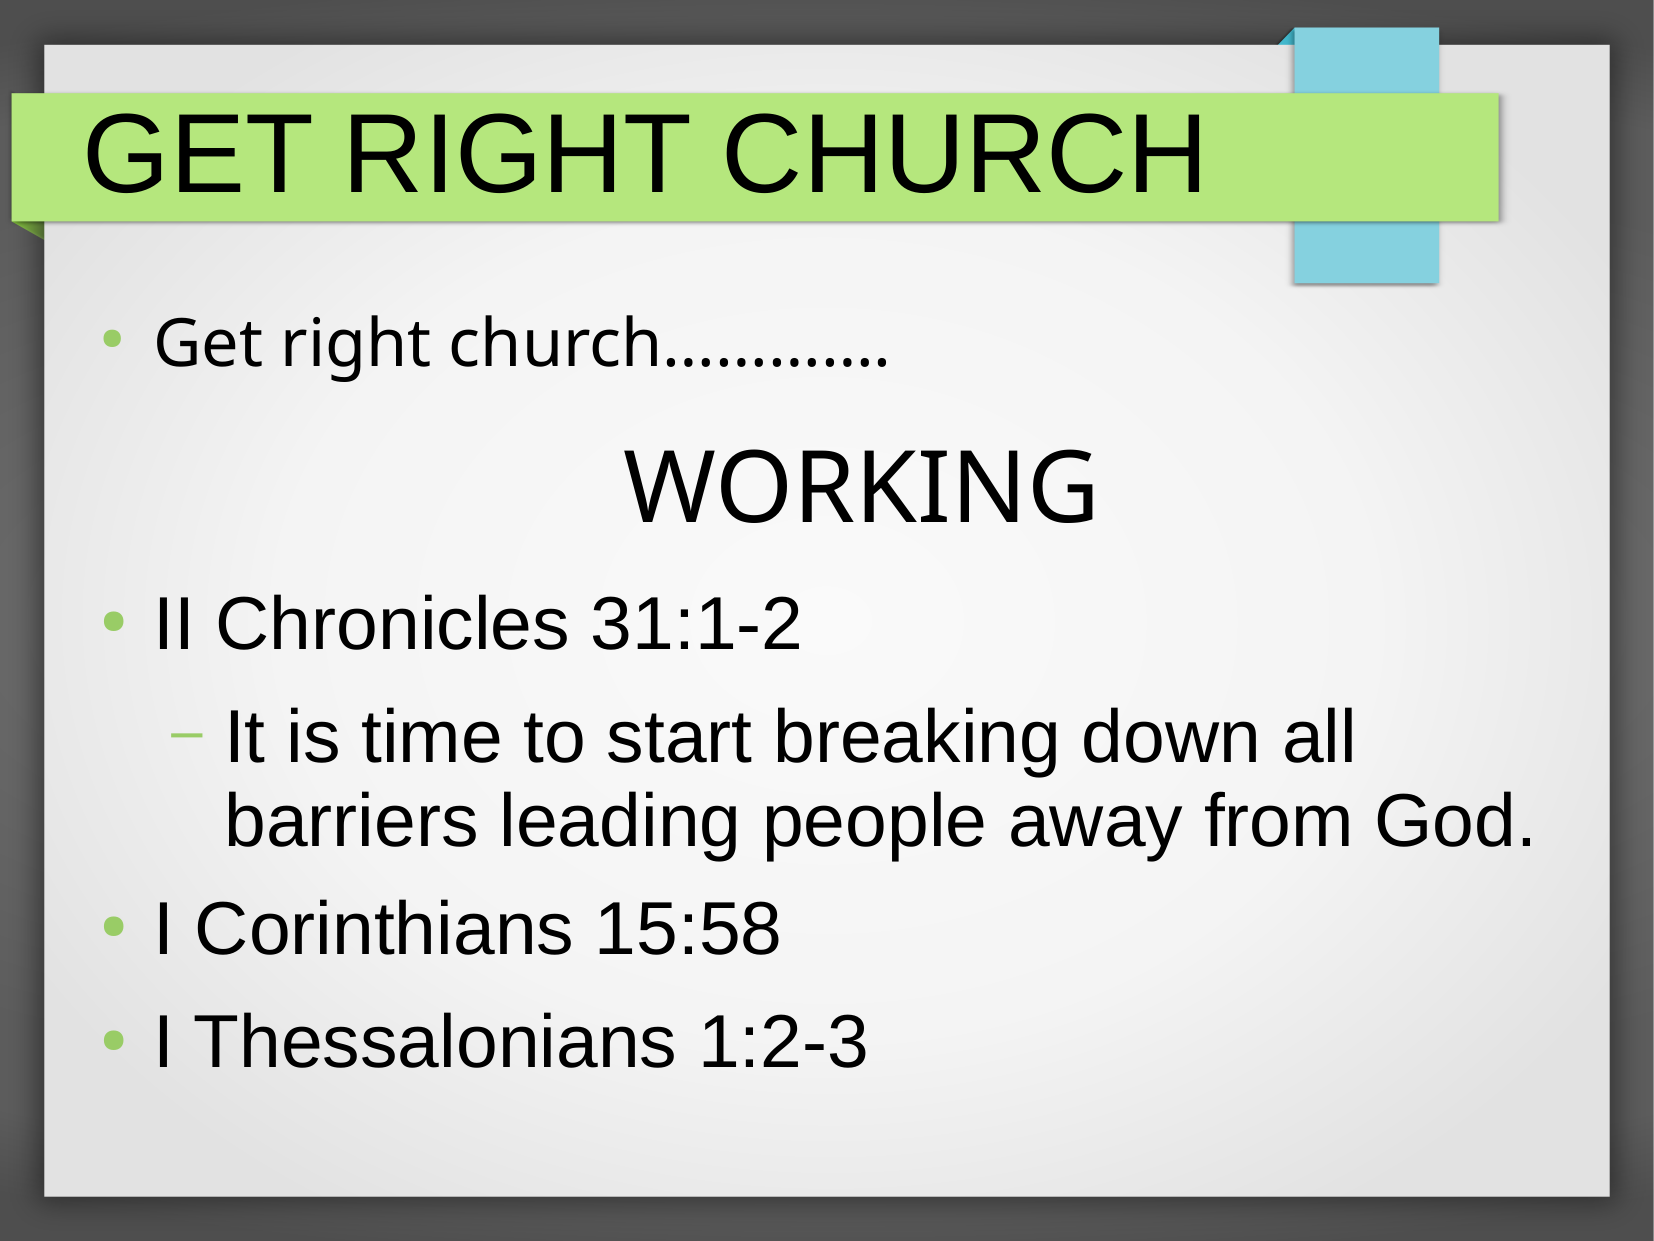

# GET RIGHT CHURCH
Get right church………….
WORKING
II Chronicles 31:1-2
It is time to start breaking down all barriers leading people away from God.
I Corinthians 15:58
I Thessalonians 1:2-3